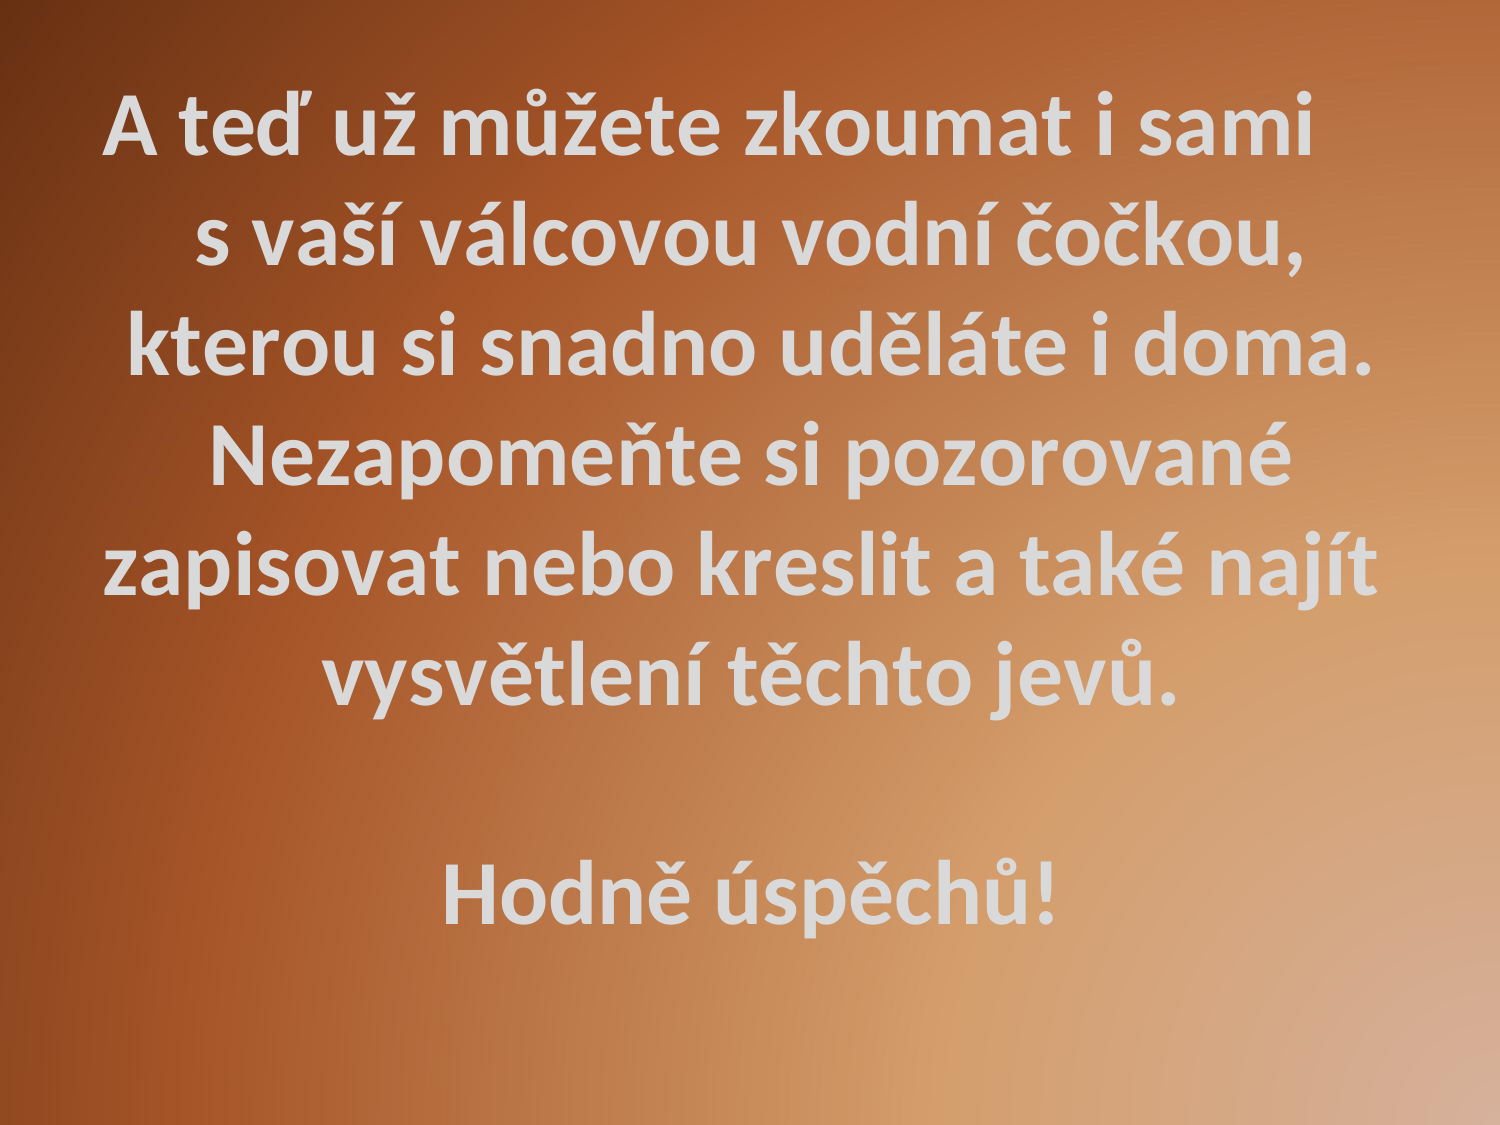

# A teď už můžete zkoumat i sami s vaší válcovou vodní čočkou, kterou si snadno uděláte i doma. Nezapomeňte si pozorované zapisovat nebo kreslit a také najít vysvětlení těchto jevů. Hodně úspěchů!